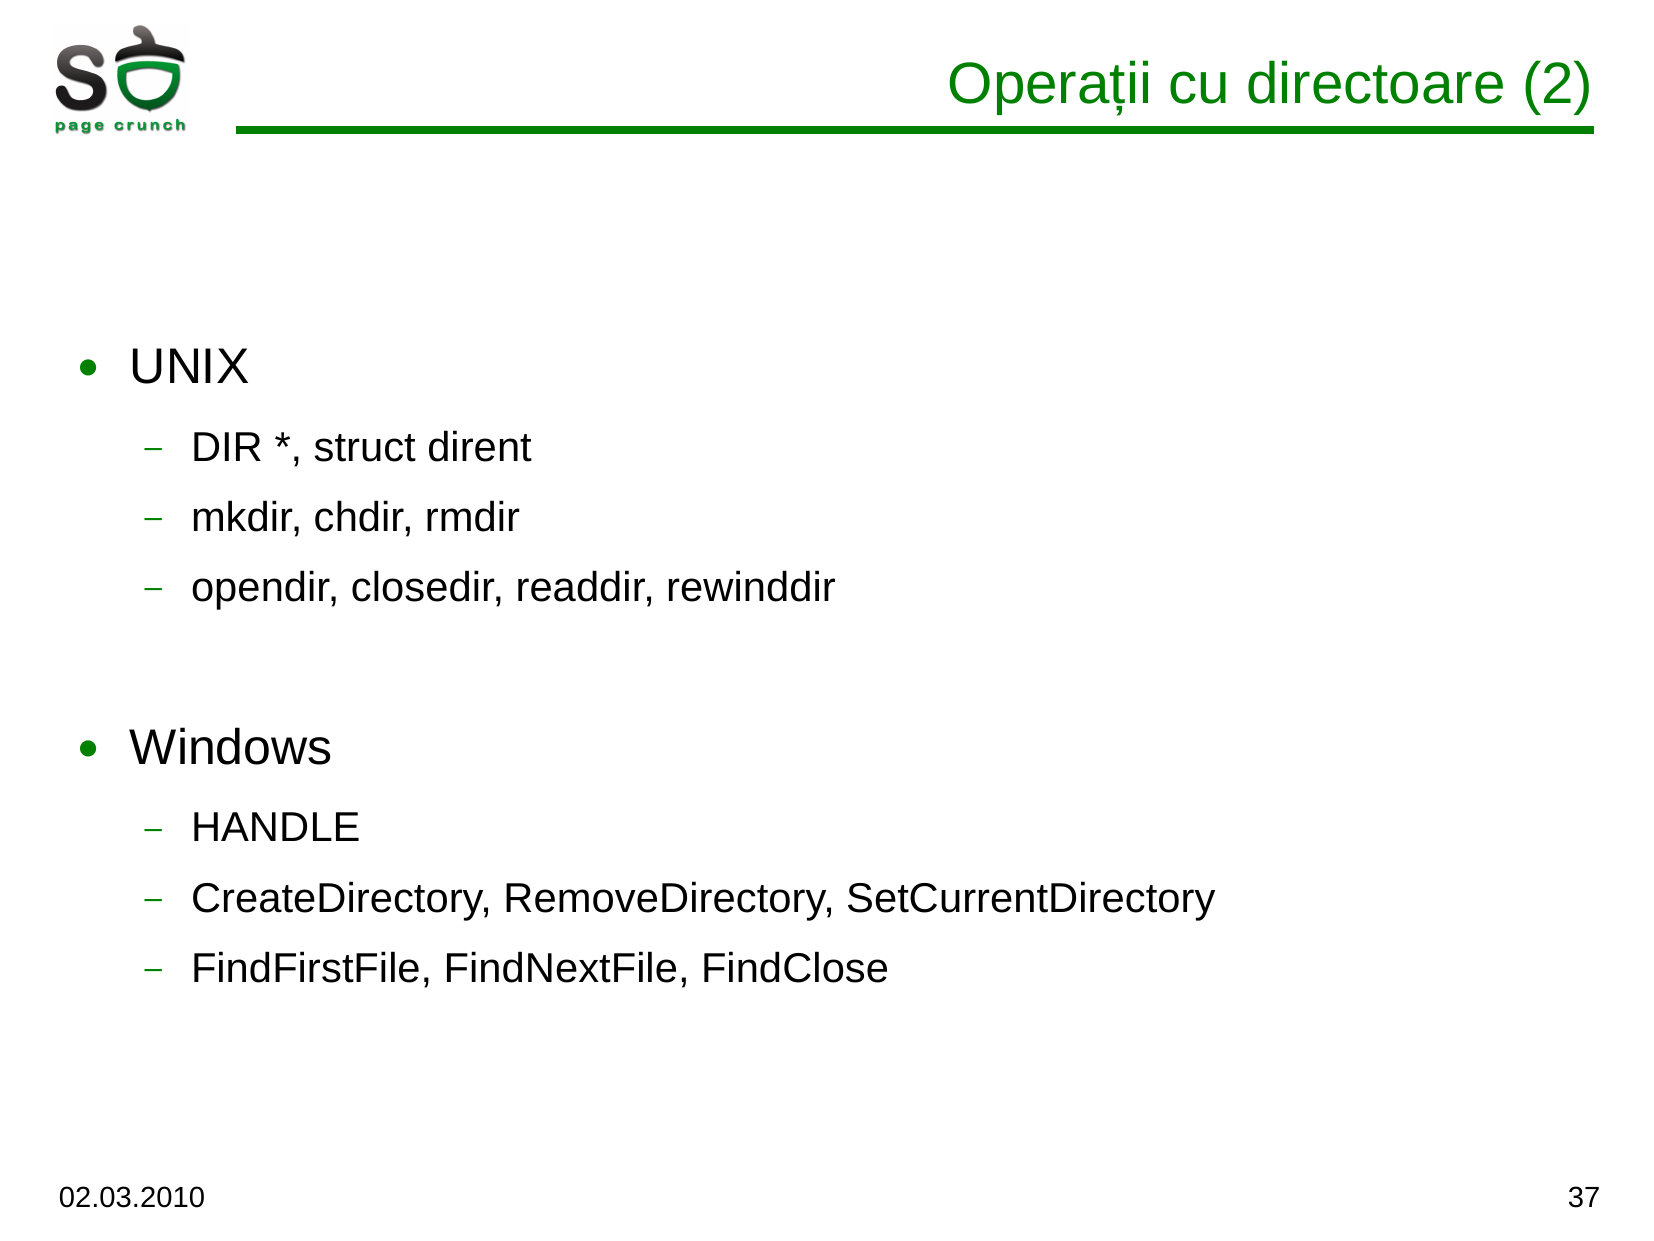

# Operații cu directoare (2)
UNIX
DIR *, struct dirent
mkdir, chdir, rmdir
opendir, closedir, readdir, rewinddir
Windows
HANDLE
CreateDirectory, RemoveDirectory, SetCurrentDirectory
FindFirstFile, FindNextFile, FindClose
02.03.2010
37